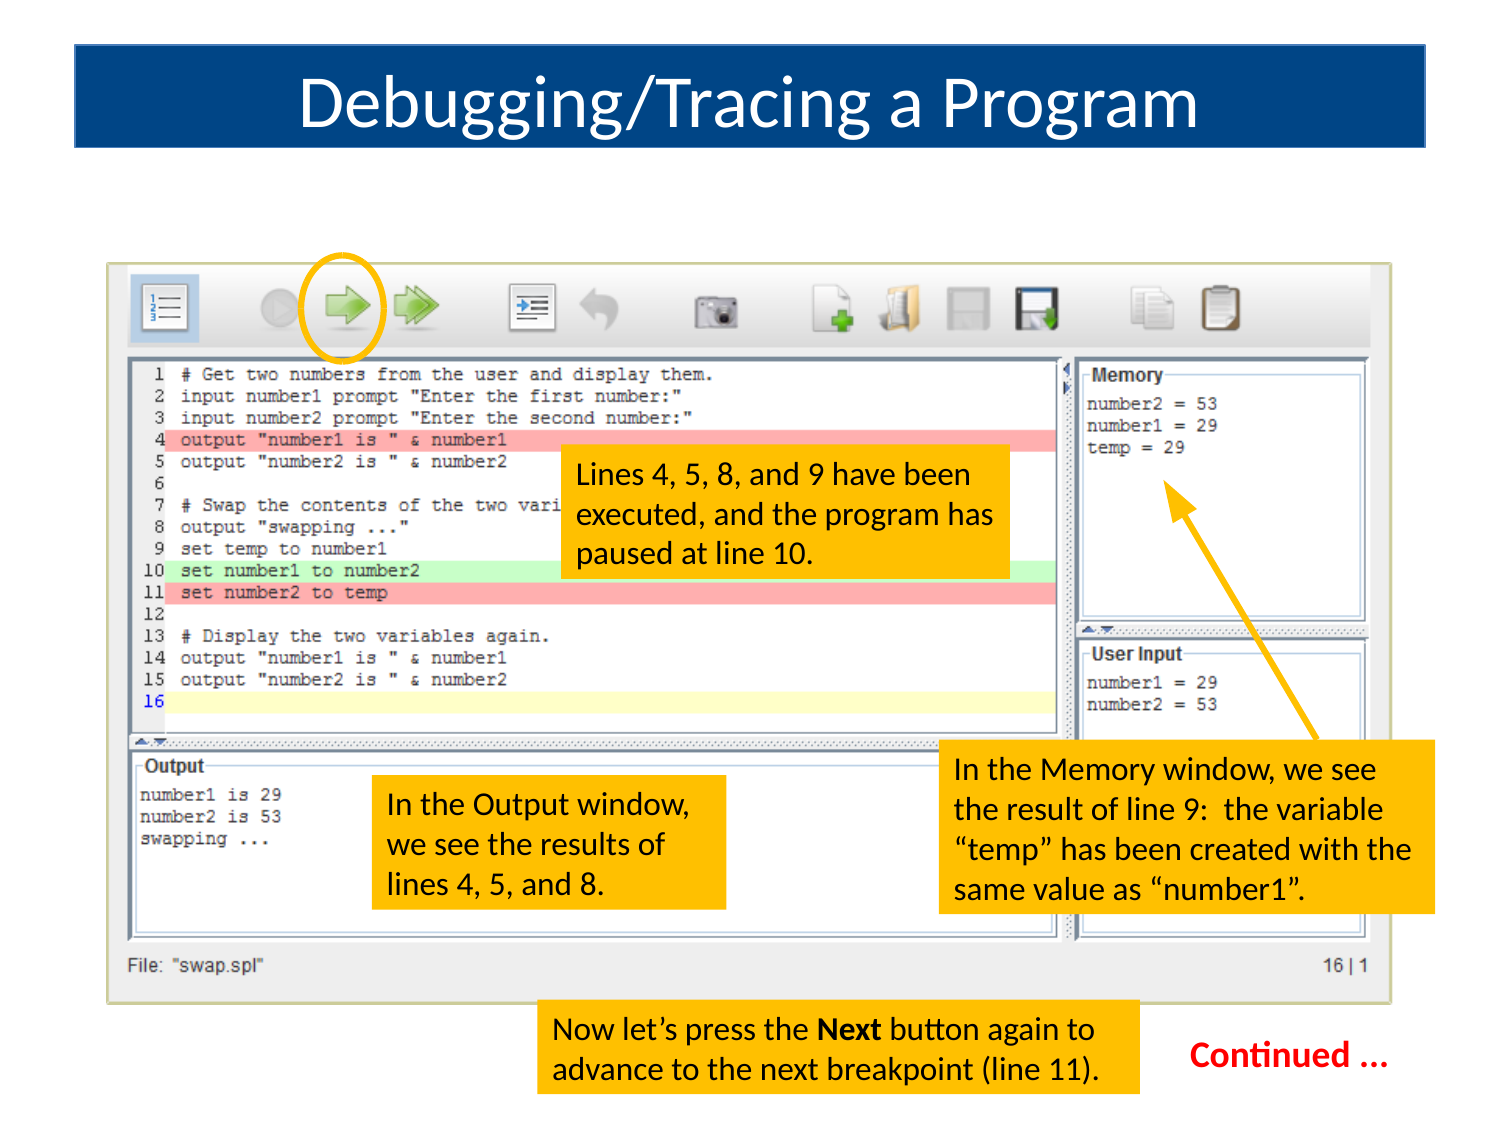

# Debugging/Tracing a Program
Lines 4, 5, 8, and 9 have been executed, and the program has paused at line 10.
In the Memory window, we see the result of line 9: the variable “temp” has been created with the same value as “number1”.
In the Output window, we see the results of lines 4, 5, and 8.
Now let’s press the Next button again to advance to the next breakpoint (line 11).
Continued ...